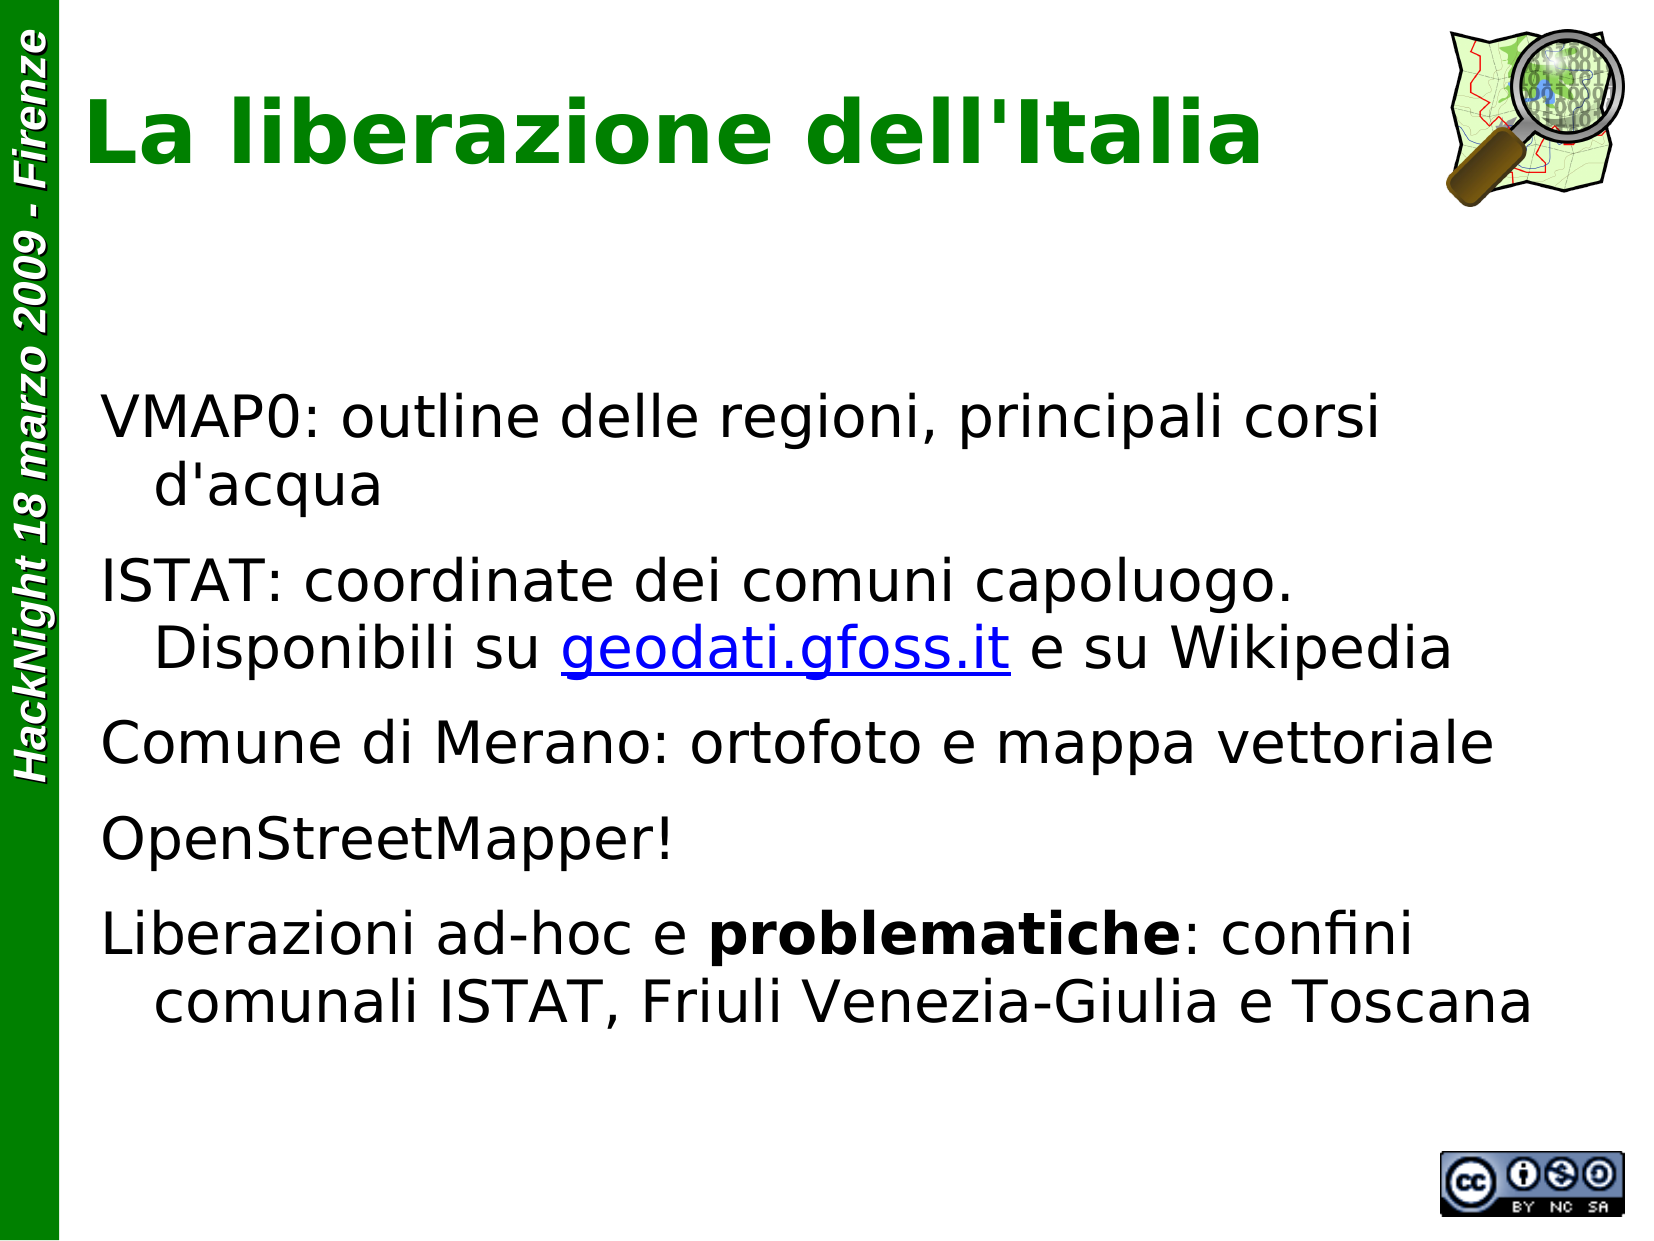

# La liberazione dell'Italia
VMAP0: outline delle regioni, principali corsi d'acqua
ISTAT: coordinate dei comuni capoluogo. Disponibili su geodati.gfoss.it e su Wikipedia
Comune di Merano: ortofoto e mappa vettoriale
OpenStreetMapper!
Liberazioni ad-hoc e problematiche: confini comunali ISTAT, Friuli Venezia-Giulia e Toscana